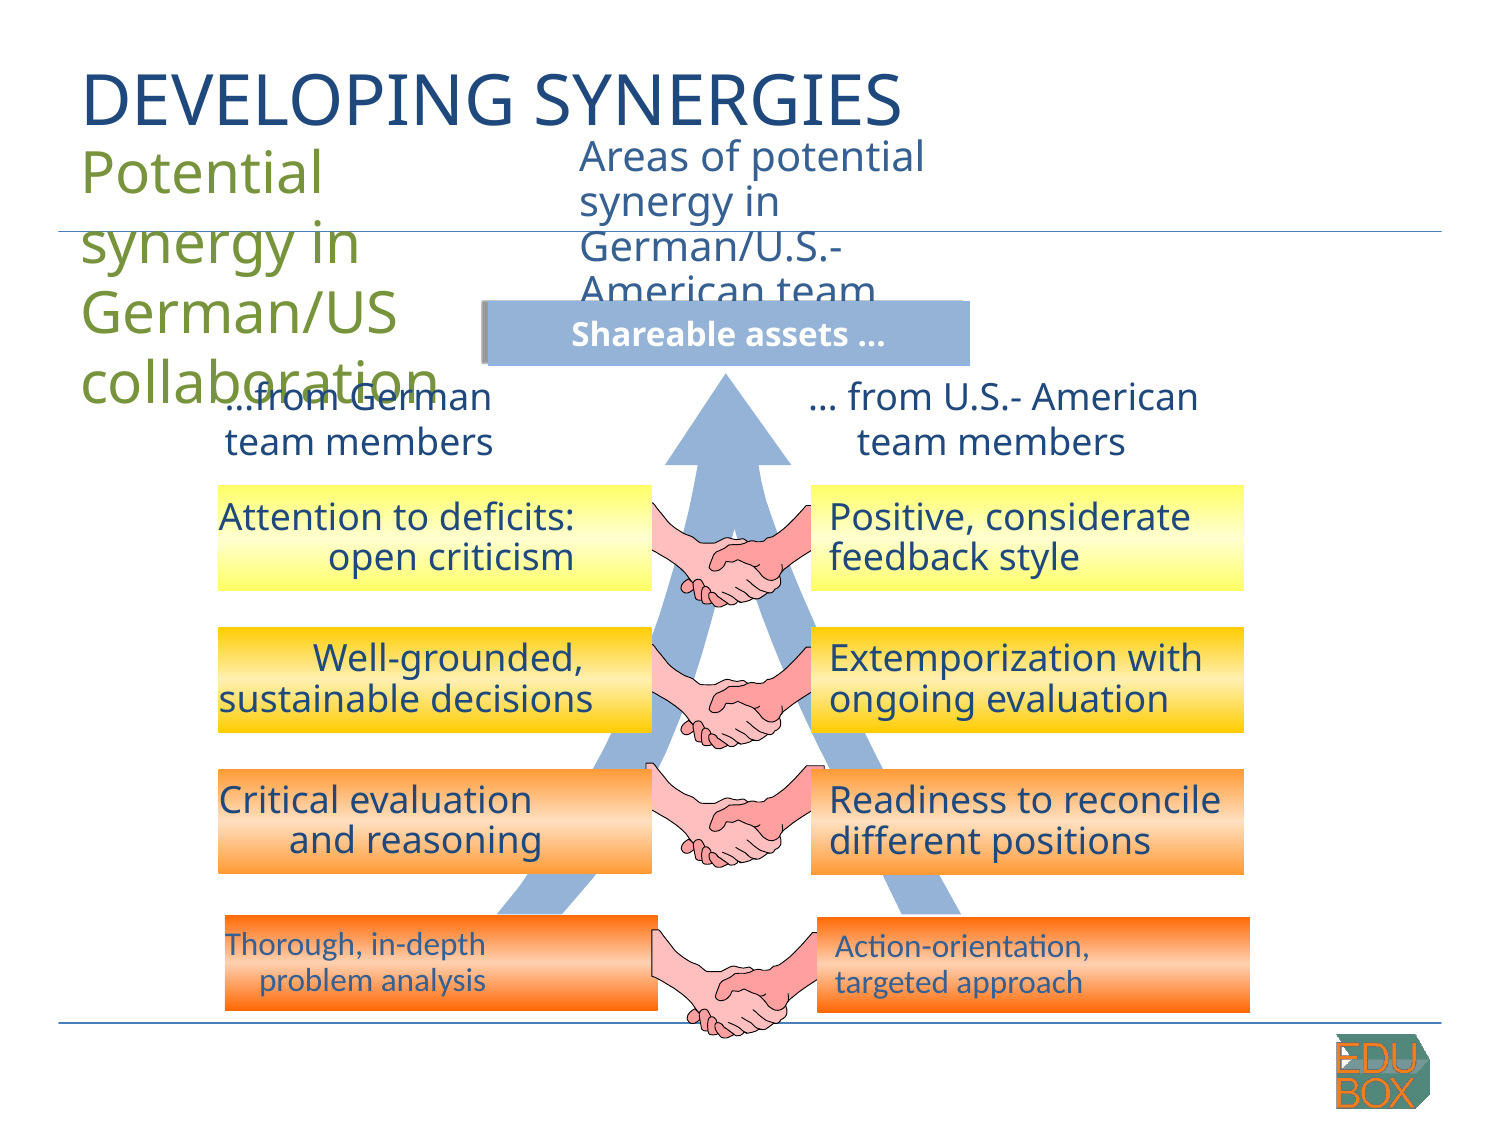

DEVELOPING SYNERGIES
# Potential synergy in German/US collaboration
Areas of potential synergy in German/U.S.-American team collaboration
Shareable assets ...
…from German
team members
… from U.S.- American
 team members
Attention to deficits:
open criticism
Positive, considerate feedback style
Well-grounded,
sustainable decisions
Extemporization with ongoing evaluation
Critical evaluation
and reasoning
Readiness to reconcile different positions
Thorough, in-depth
problem analysis
Action-orientation,
targeted approach